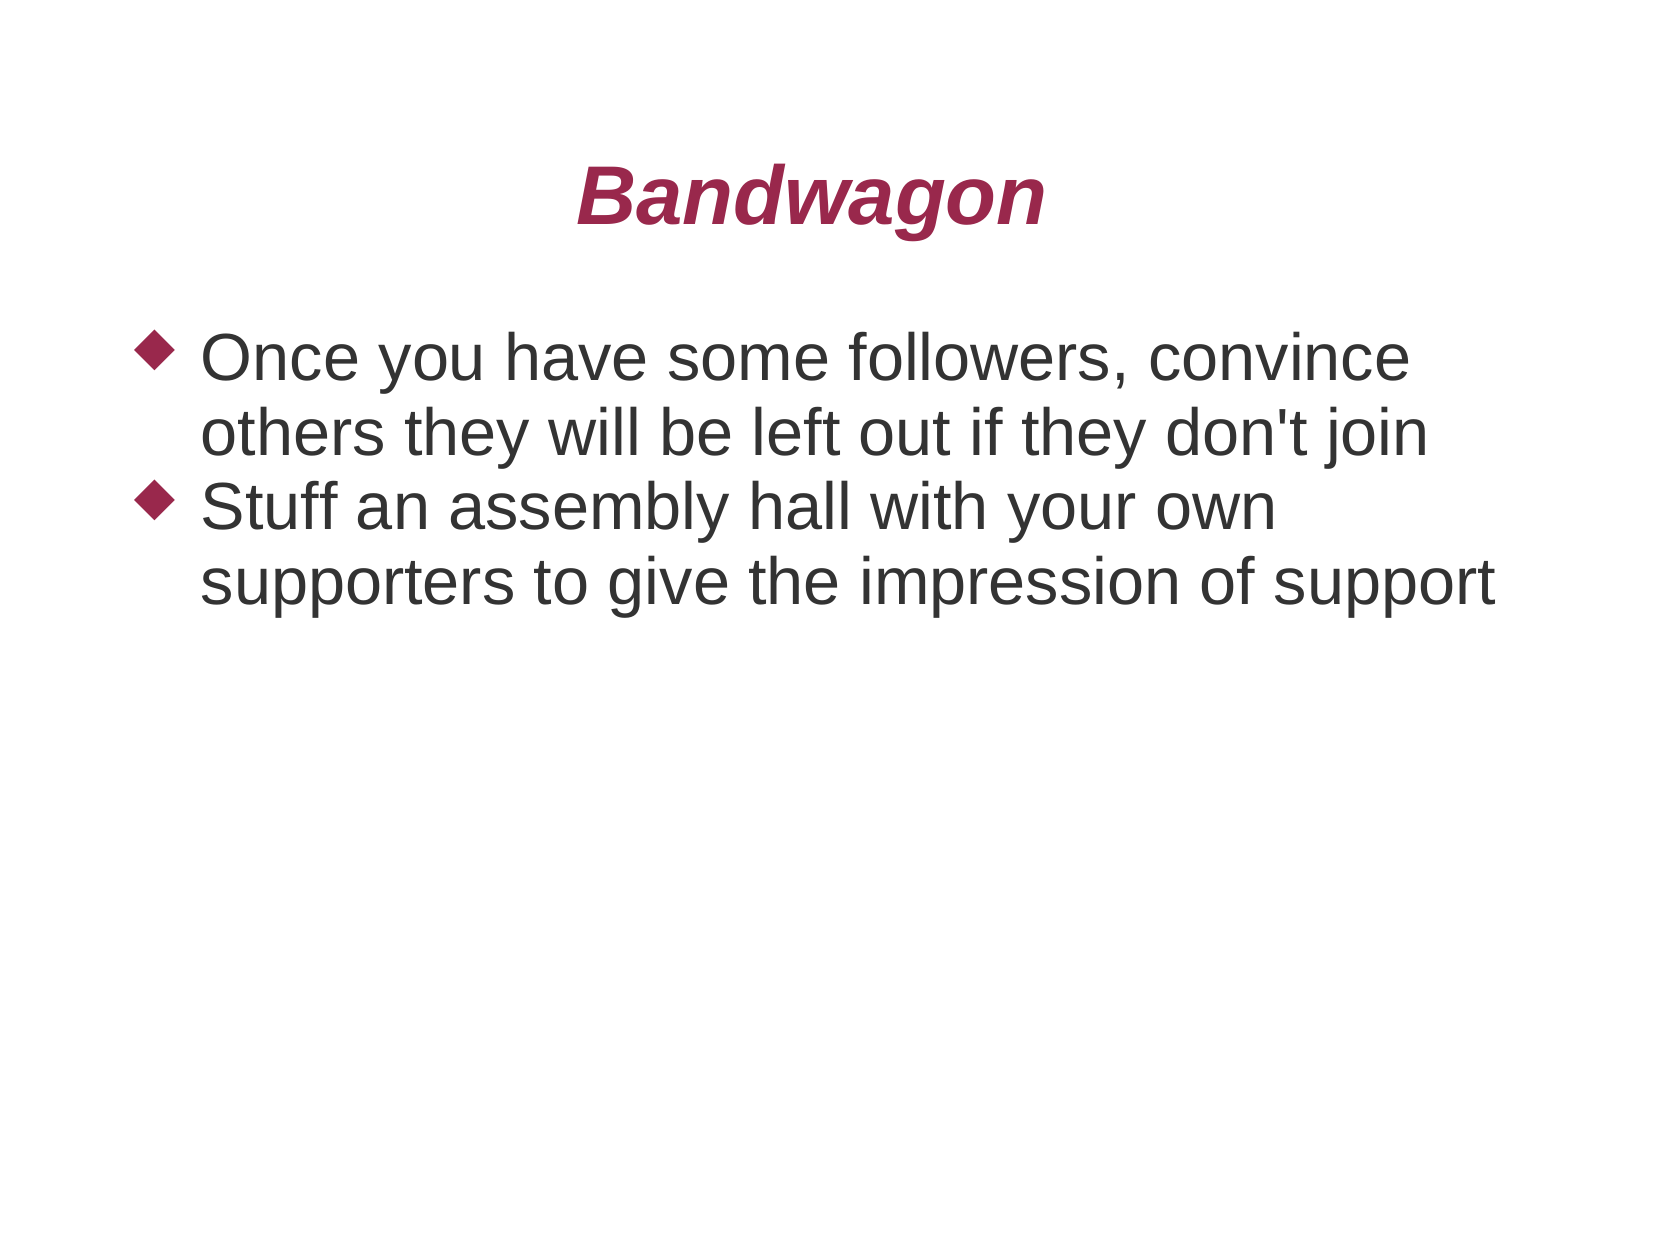

# Bandwagon
Once you have some followers, convince others they will be left out if they don't join
Stuff an assembly hall with your own supporters to give the impression of support